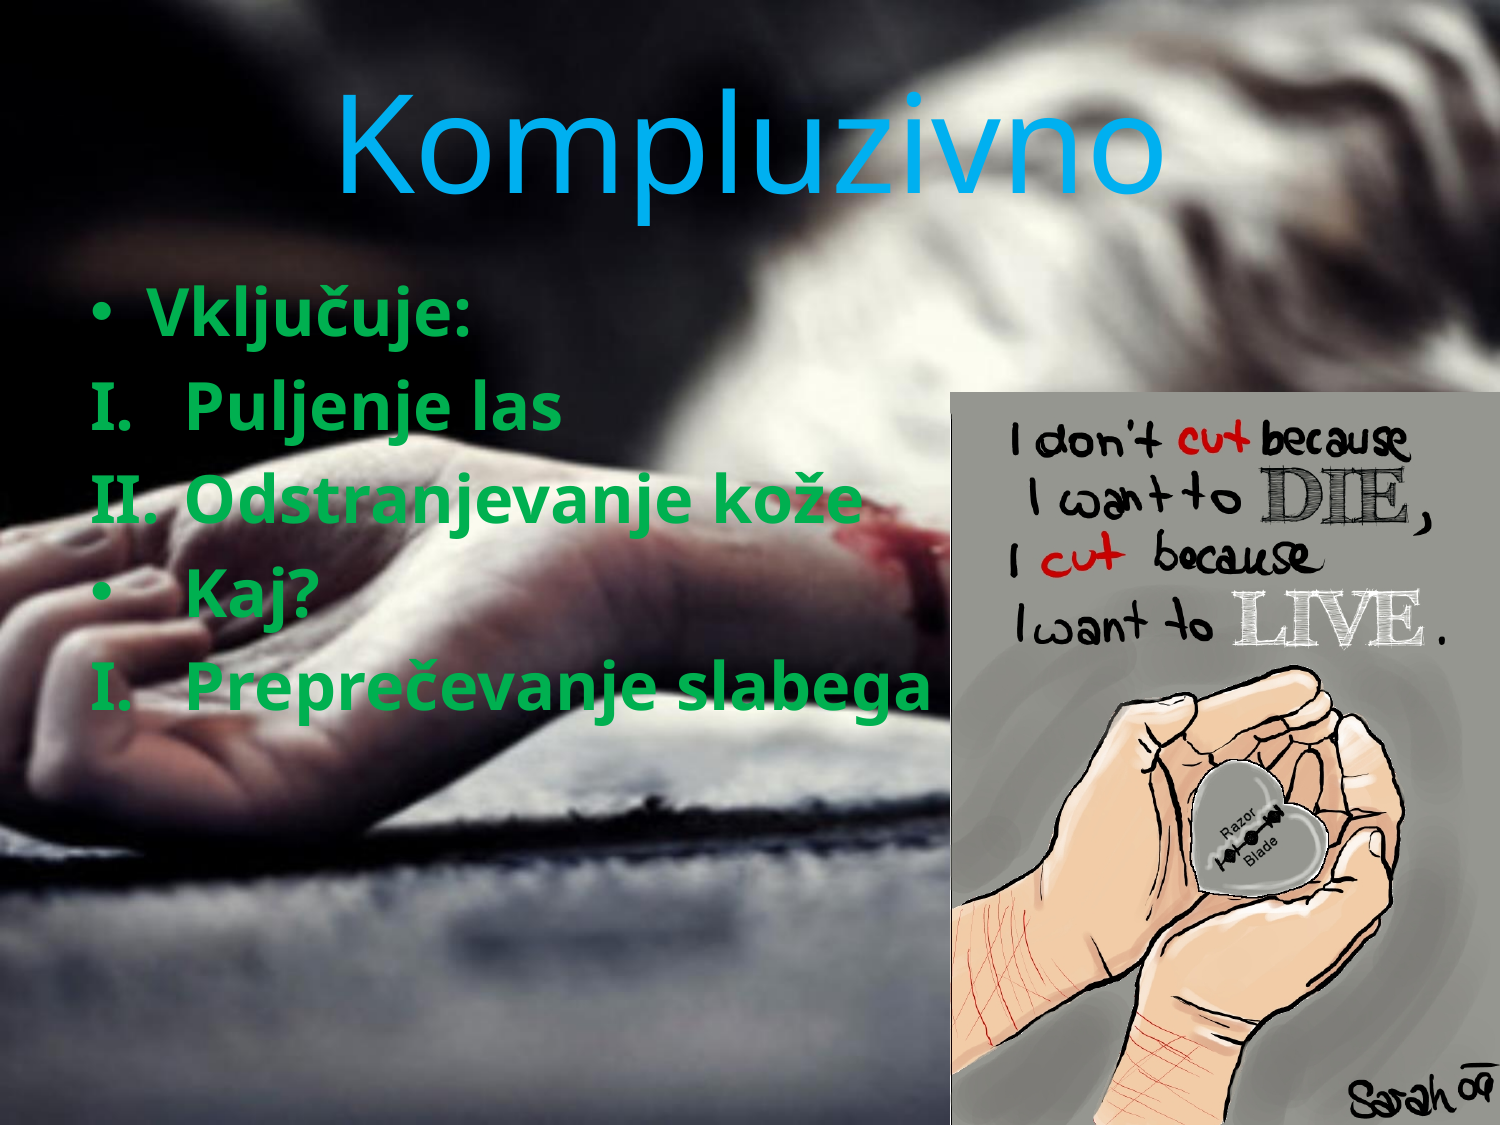

# Kompluzivno
Vključuje:
Puljenje las
Odstranjevanje kože
Kaj?
Preprečevanje slabega